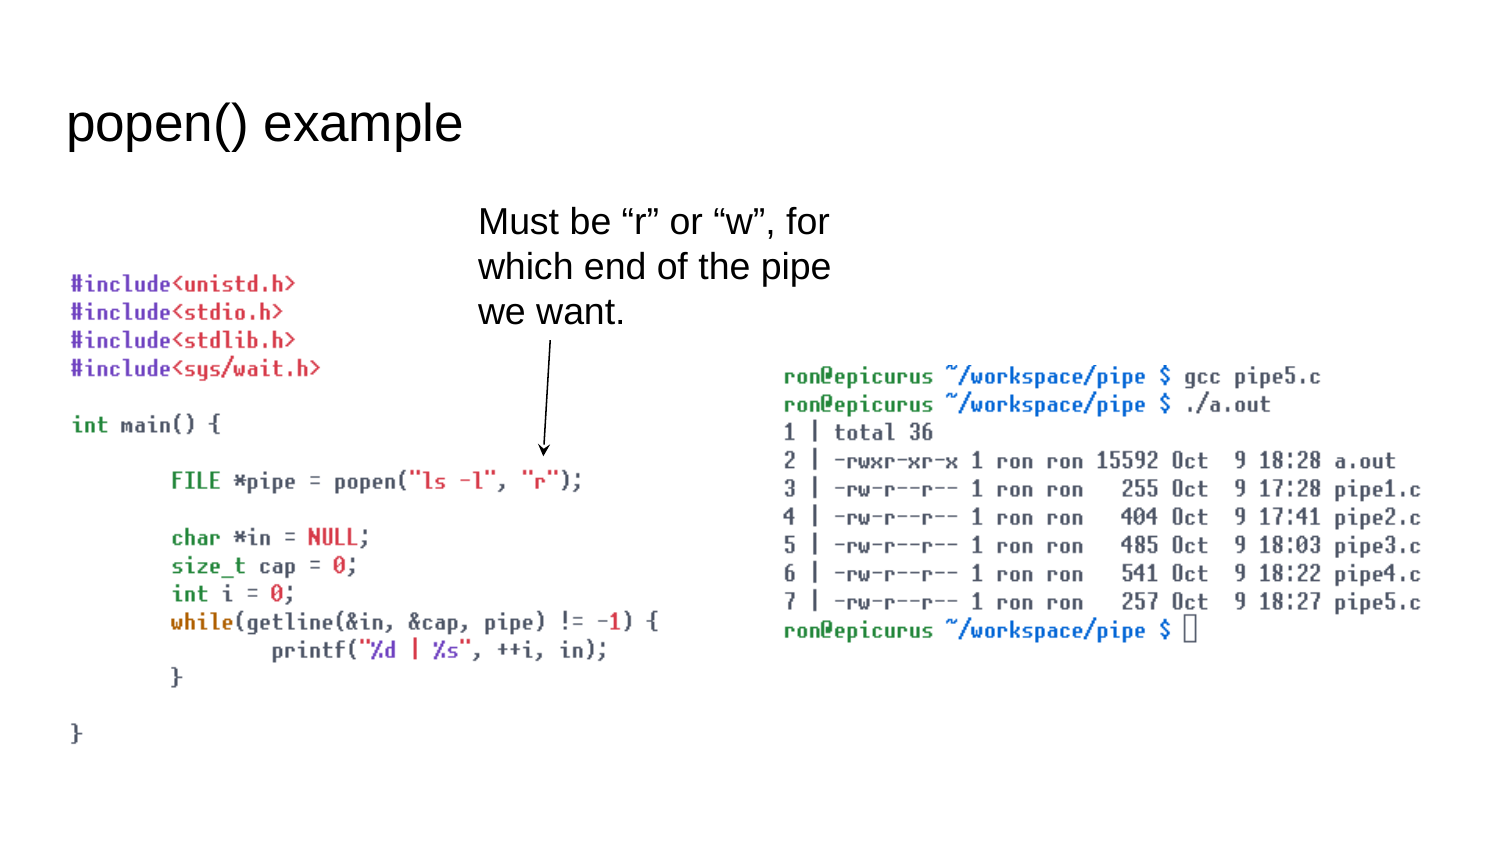

# popen() example
Must be “r” or “w”, for which end of the pipe we want.